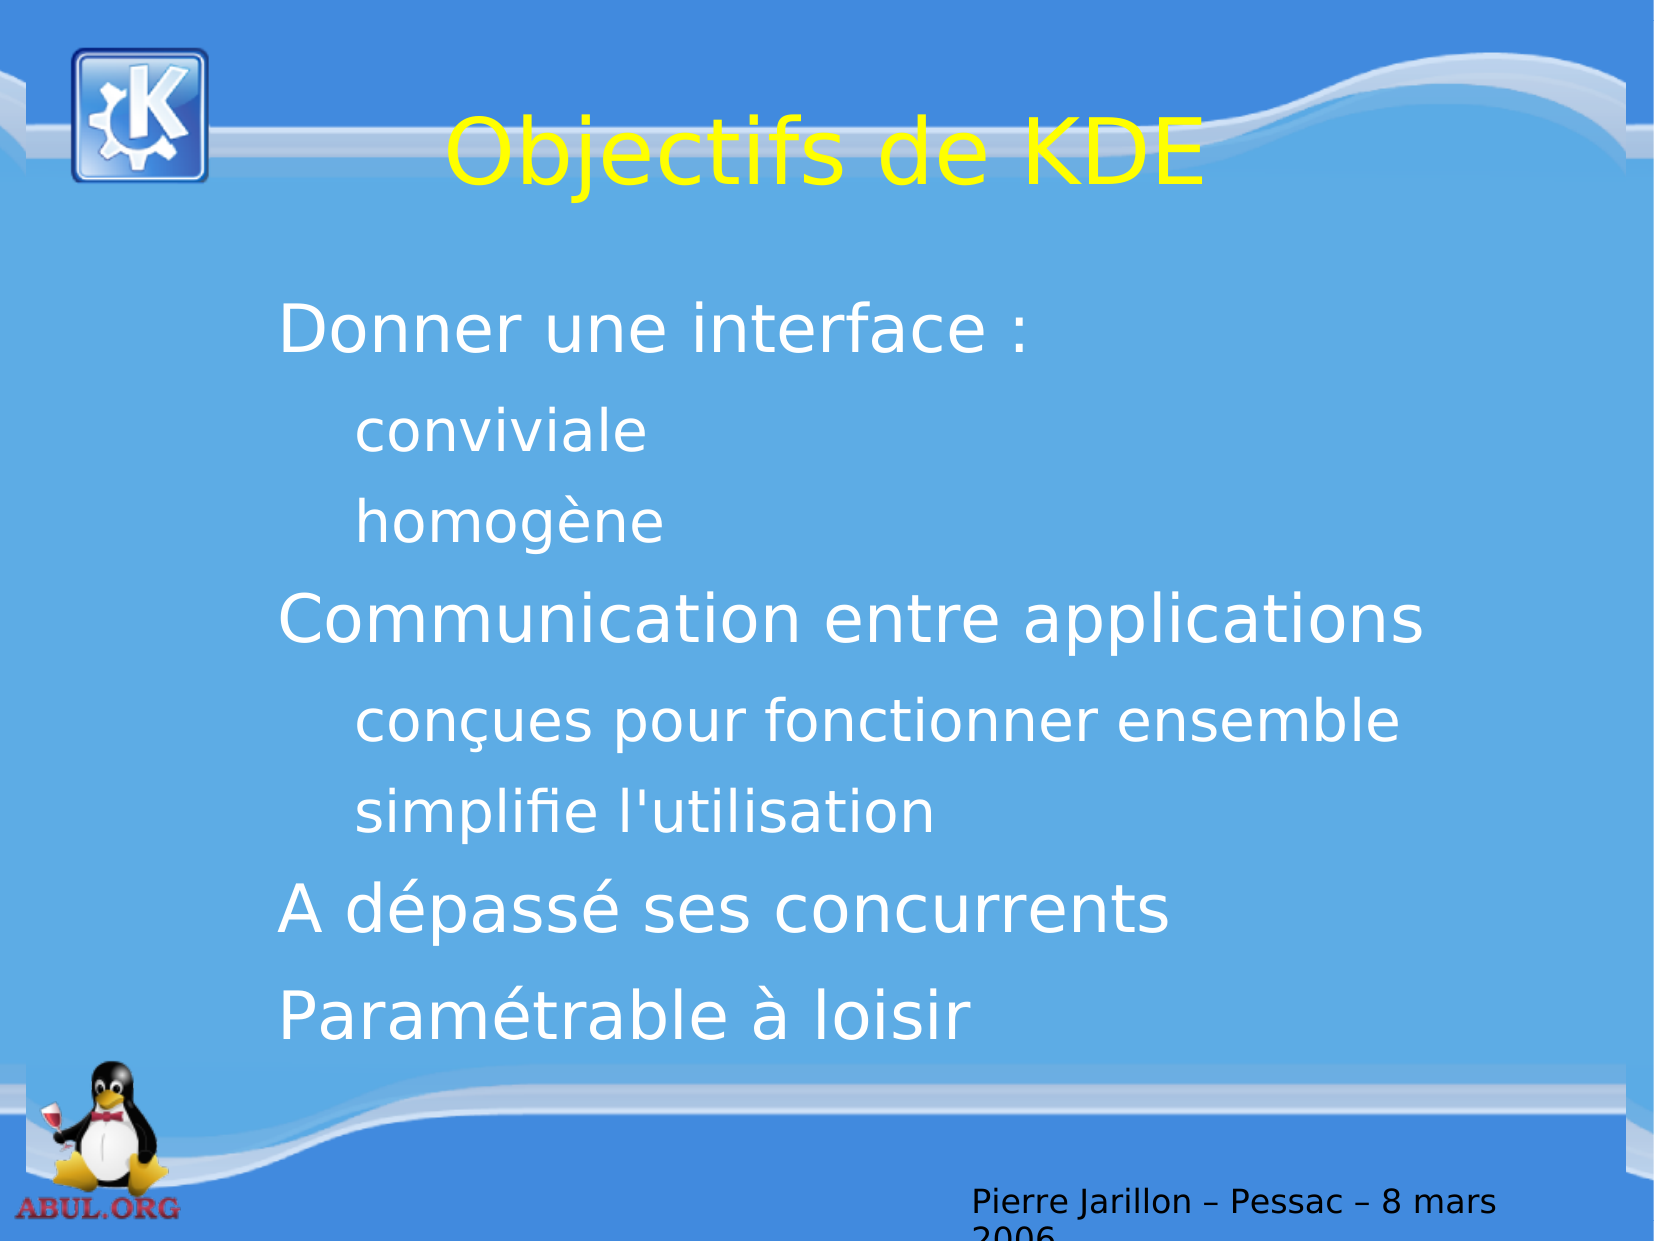

# Objectifs de KDE
Donner une interface :
conviviale
homogène
Communication entre applications
conçues pour fonctionner ensemble
simplifie l'utilisation
A dépassé ses concurrents
Paramétrable à loisir
Pierre Jarillon – Pessac – 8 mars 2006